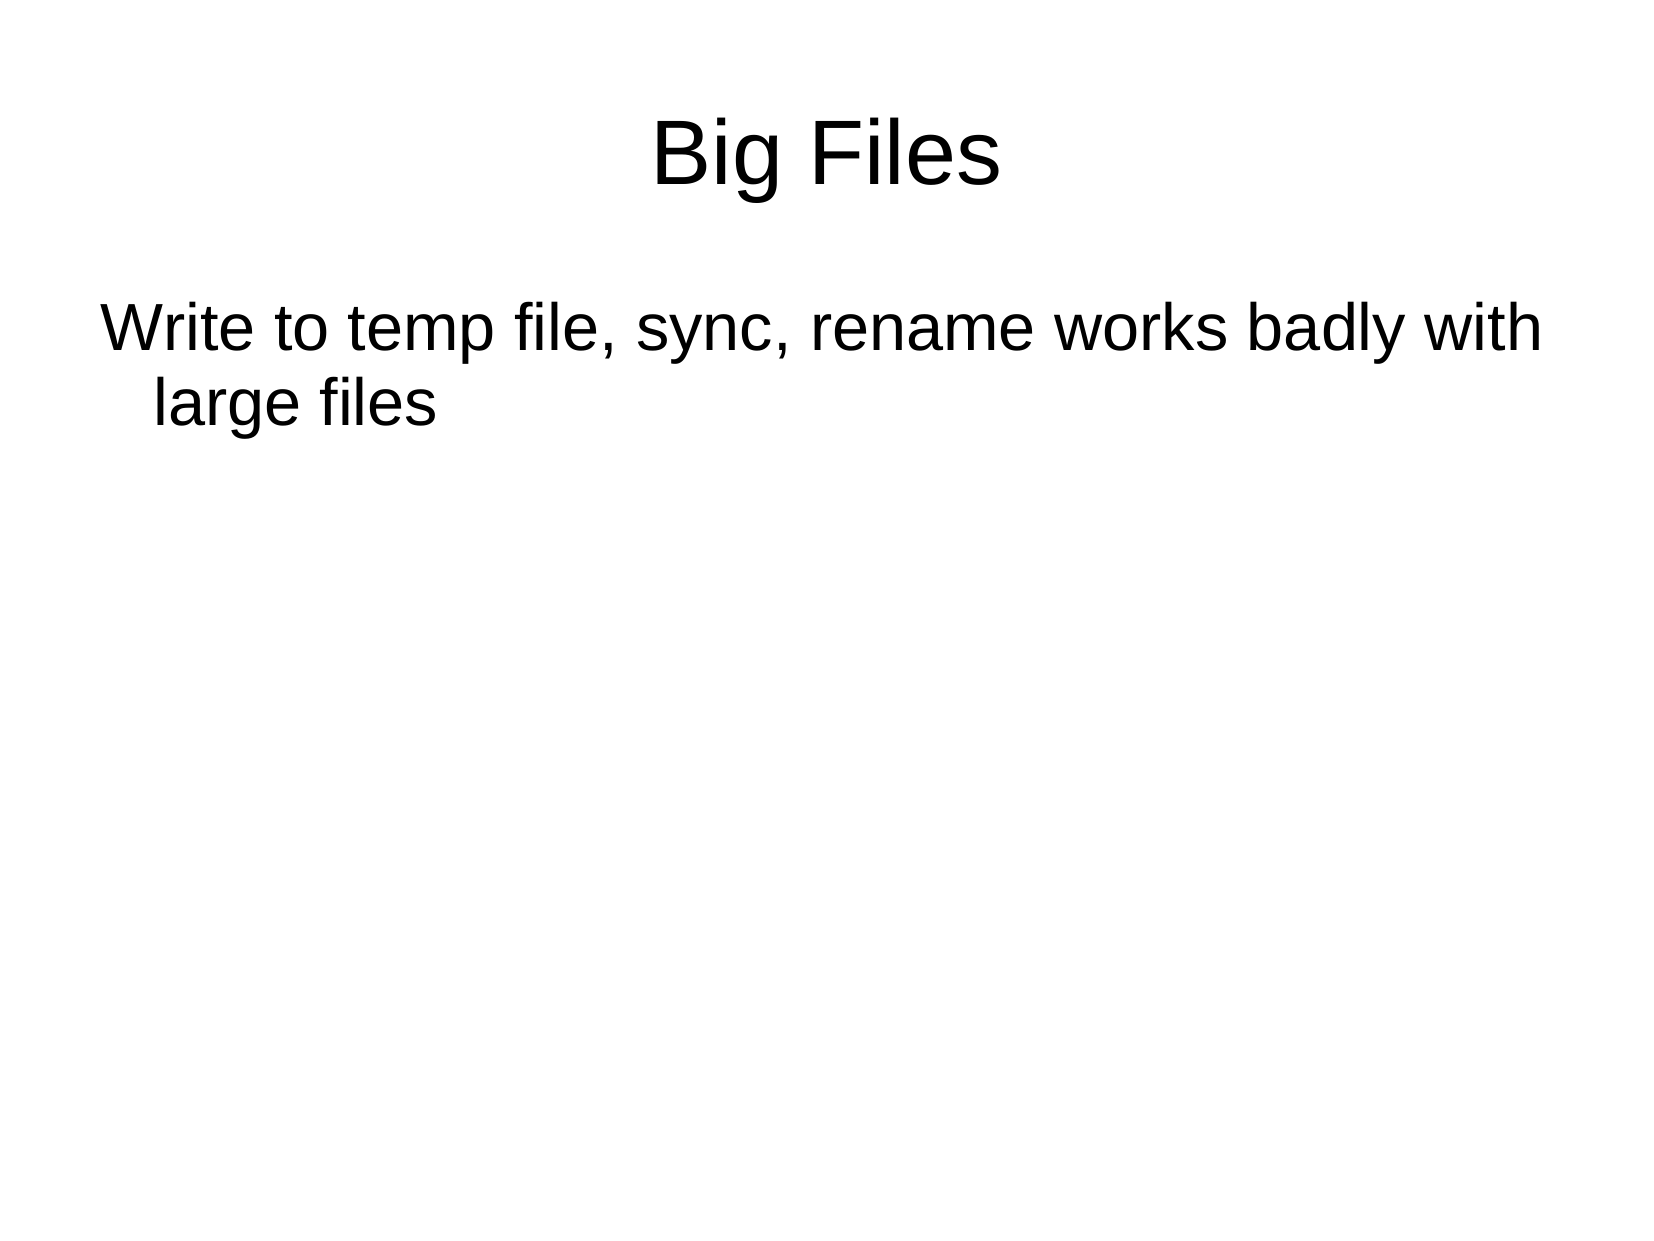

# Big Files
Write to temp file, sync, rename works badly with large files